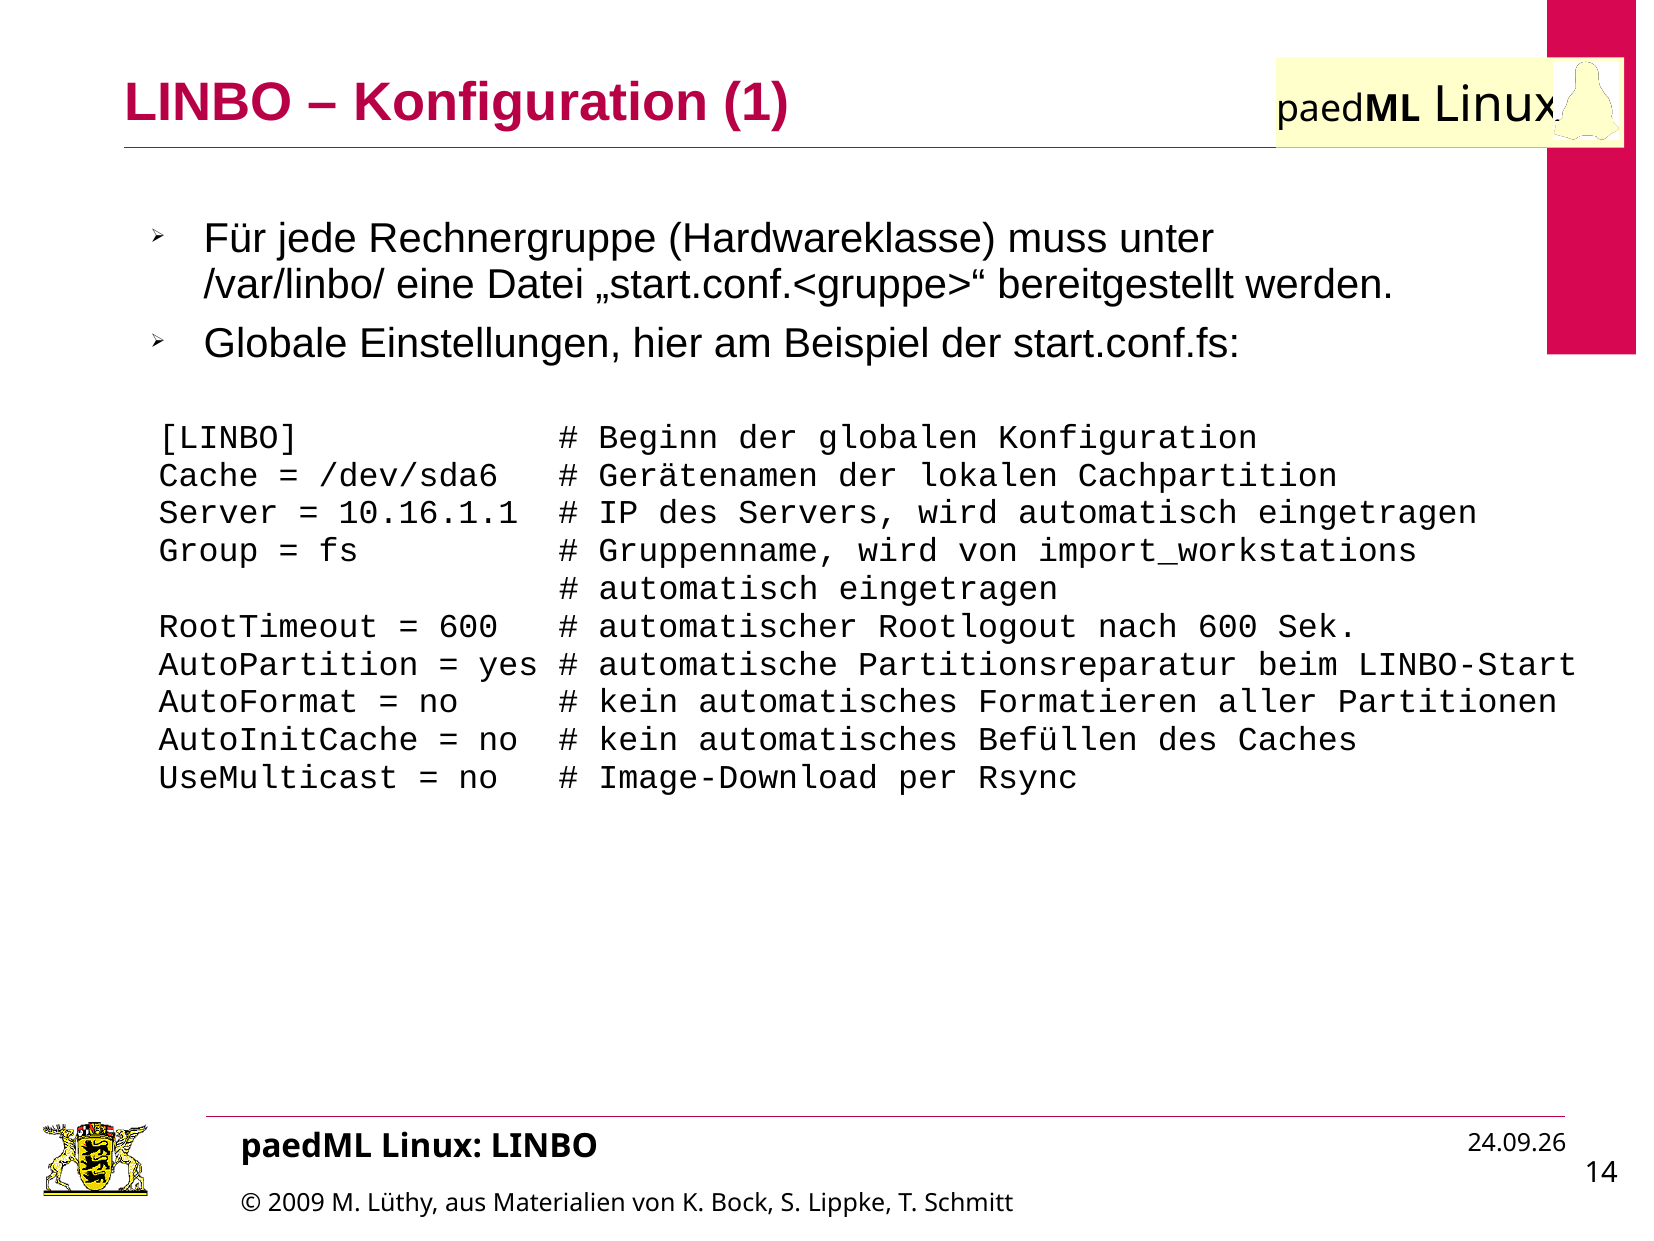

# LINBO – Konfiguration (1)
Für jede Rechnergruppe (Hardwareklasse) muss unter /var/linbo/ eine Datei „start.conf.<gruppe>“ bereitgestellt werden.
Globale Einstellungen, hier am Beispiel der start.conf.fs:
[LINBO] # Beginn der globalen Konfiguration
Cache = /dev/sda6 # Gerätenamen der lokalen Cachpartition
Server = 10.16.1.1 # IP des Servers, wird automatisch eingetragen
Group = fs # Gruppenname, wird von import_workstations
 # automatisch eingetragen
RootTimeout = 600 # automatischer Rootlogout nach 600 Sek.
AutoPartition = yes # automatische Partitionsreparatur beim LINBO-Start
AutoFormat = no # kein automatisches Formatieren aller Partitionen
AutoInitCache = no # kein automatisches Befüllen des Caches
UseMulticast = no # Image-Download per Rsync
© M. Lüthy, J. von der Ruhr, G. Rabus, M. Müller
14